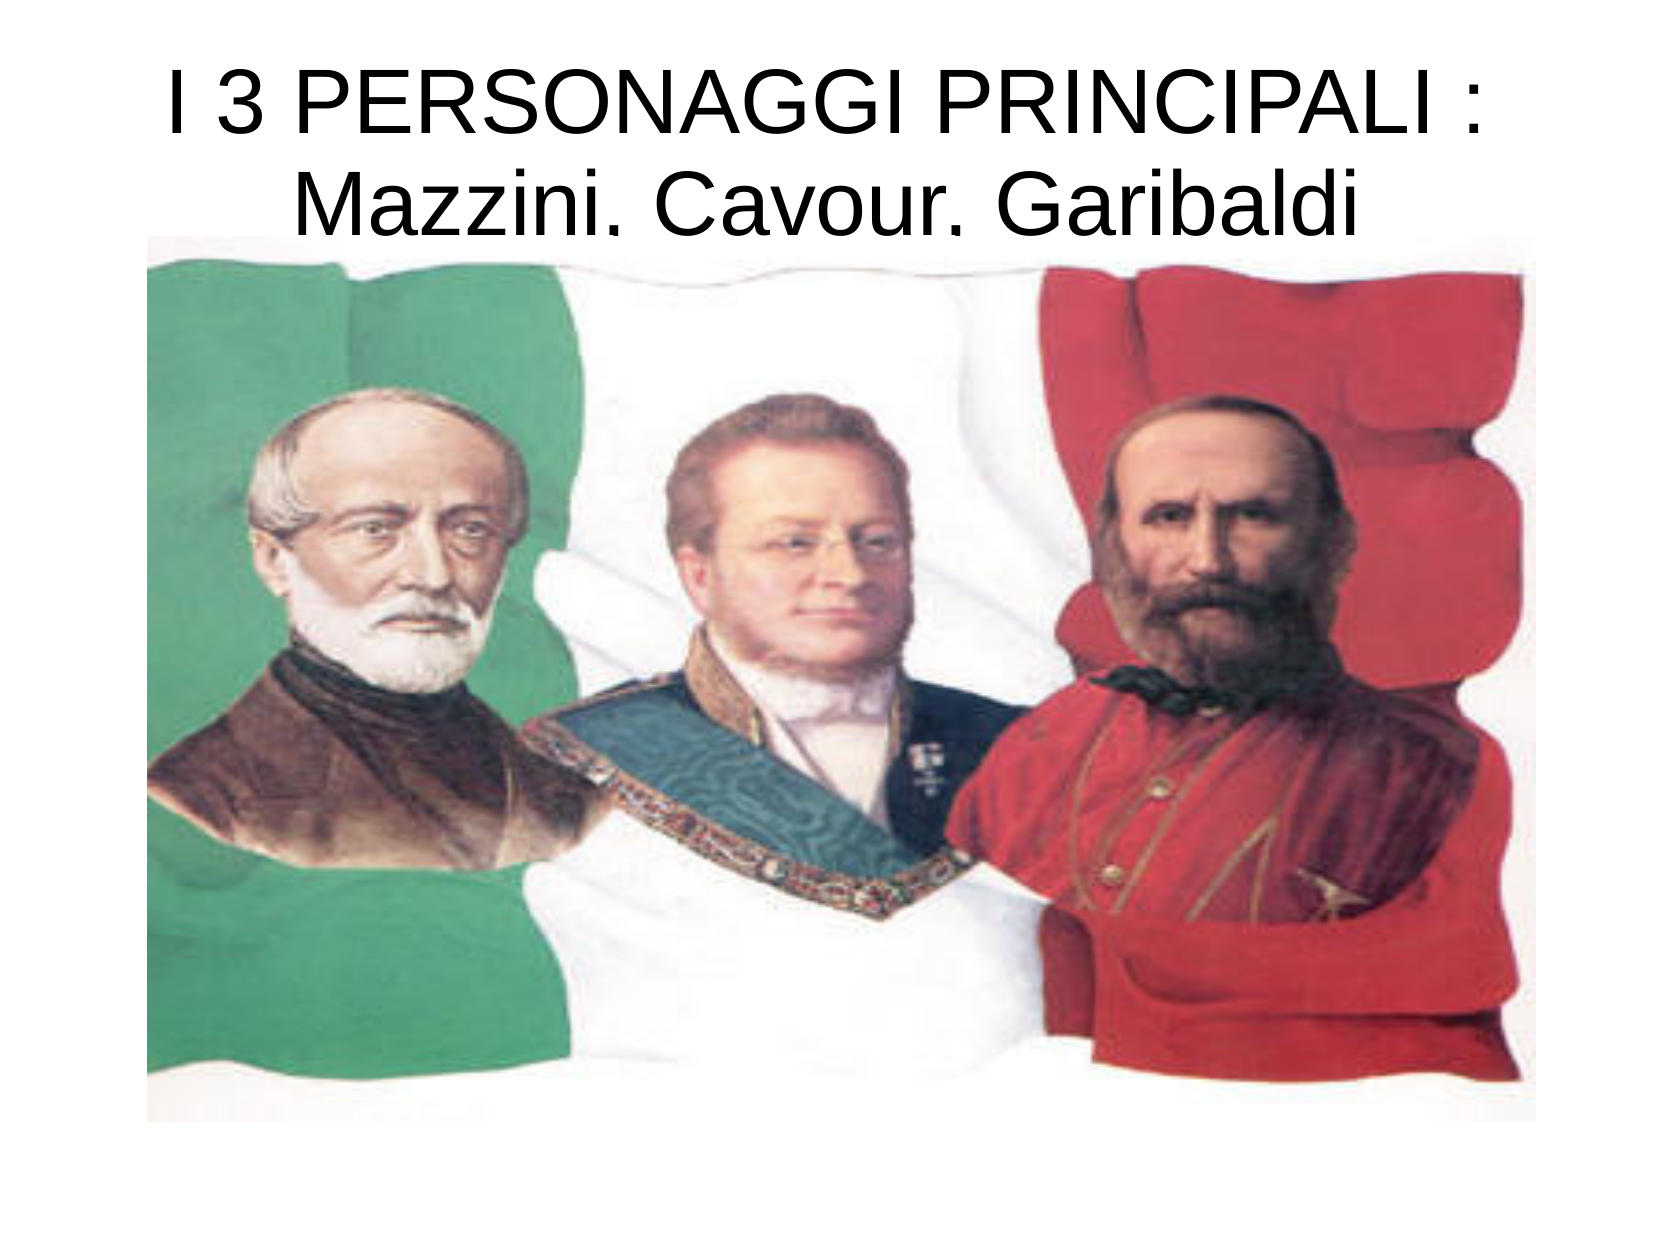

# I 3 PERSONAGGI PRINCIPALI : Mazzini, Cavour, Garibaldi